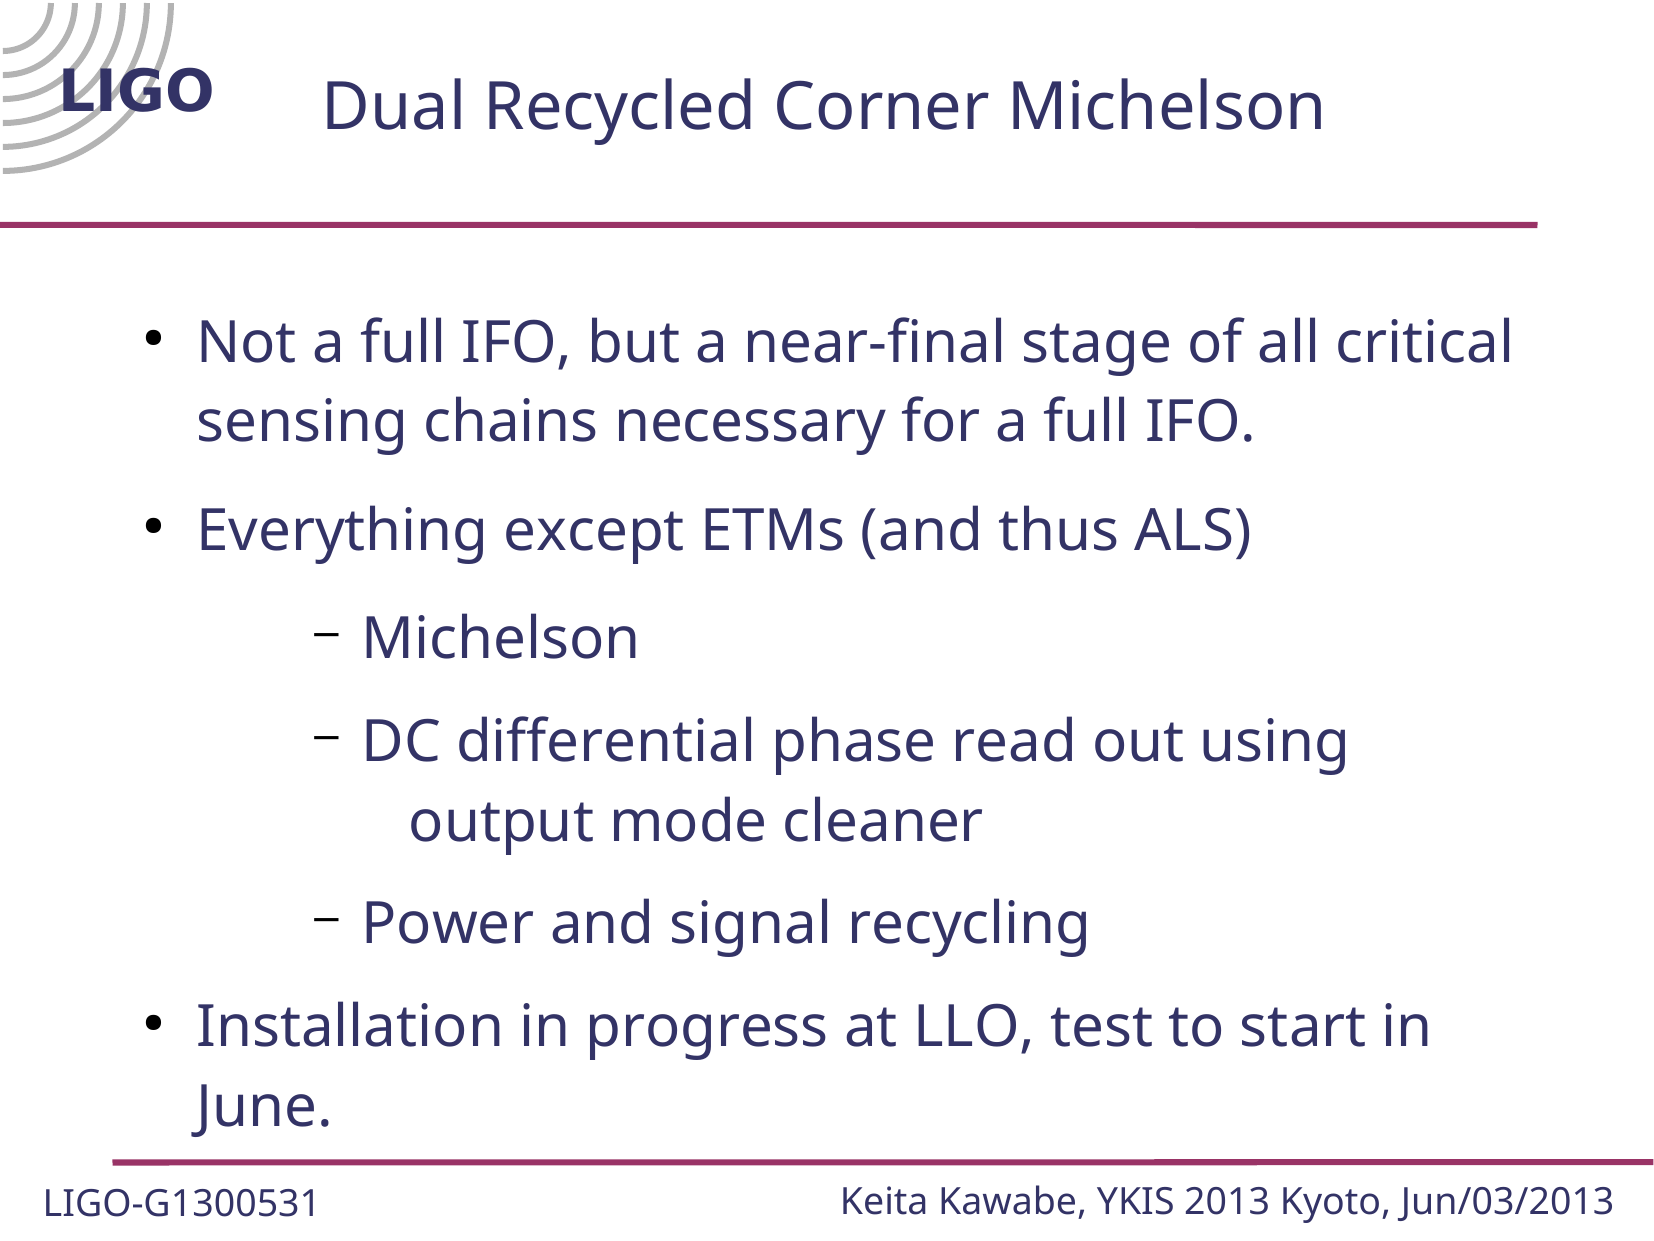

# Dual Recycled Corner Michelson
Not a full IFO, but a near-final stage of all critical sensing chains necessary for a full IFO.
Everything except ETMs (and thus ALS)
Michelson
DC differential phase read out using output mode cleaner
Power and signal recycling
Installation in progress at LLO, test to start in June.